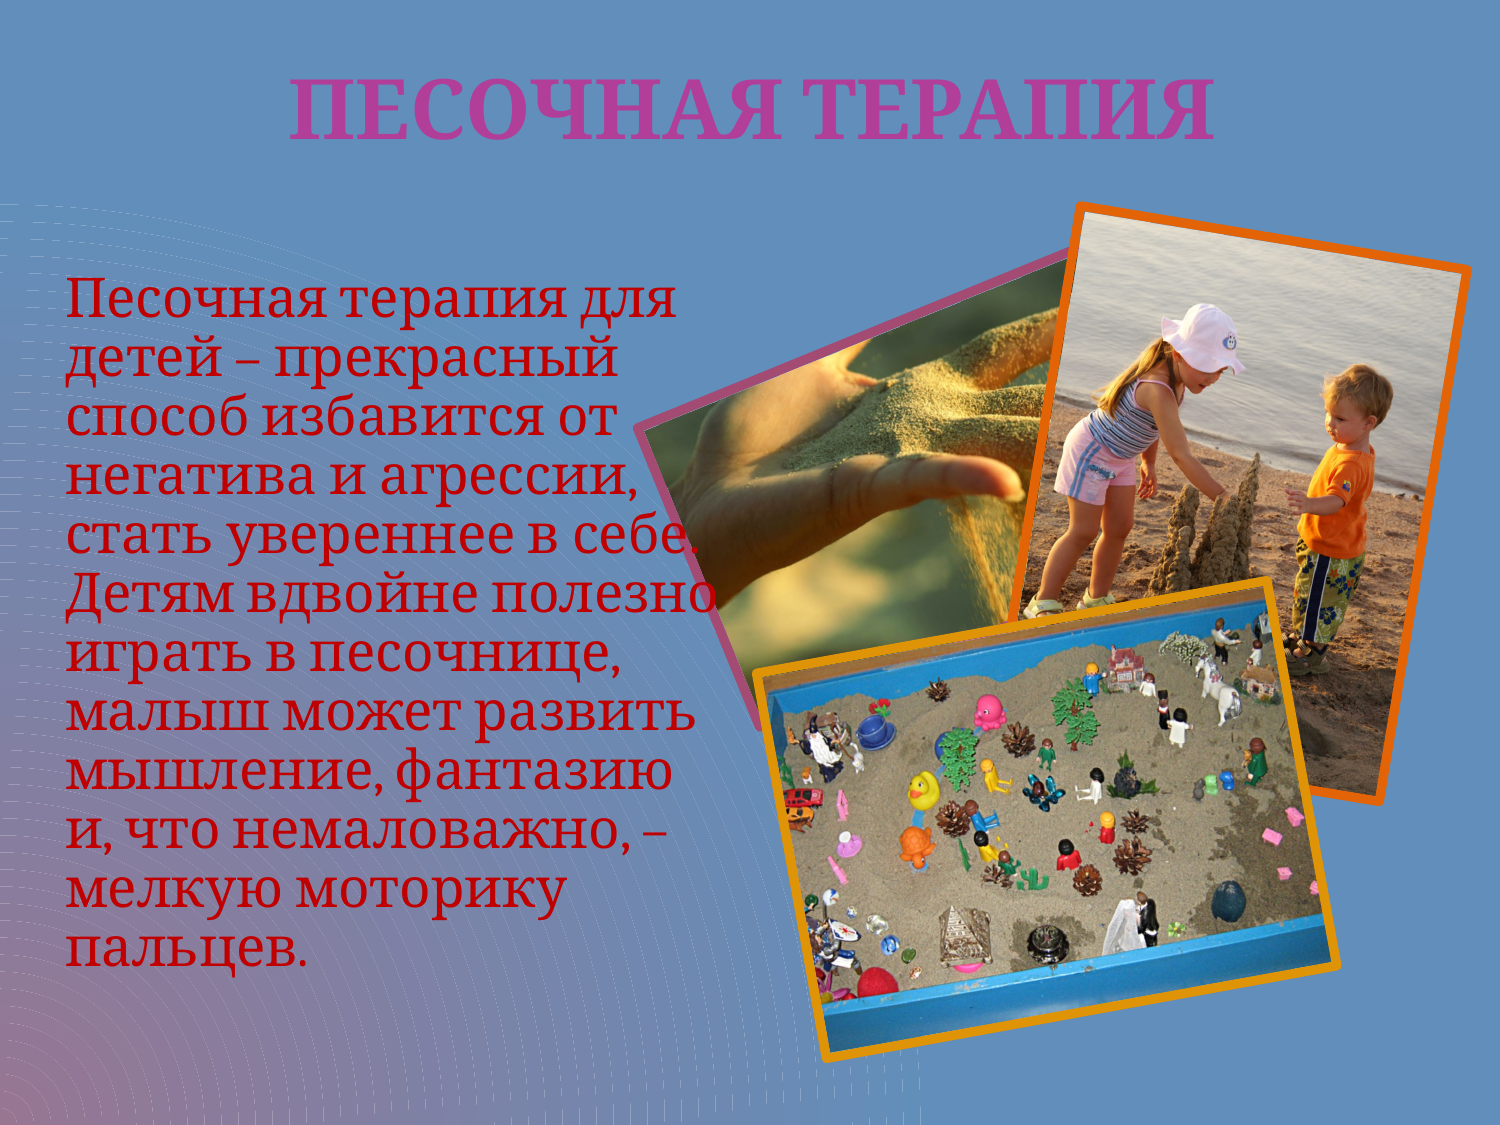

# Песочная терапия
Песочная терапия для детей – прекрасный способ избавится от негатива и агрессии, стать увереннее в себе. Детям вдвойне полезно играть в песочнице, малыш может развить мышление, фантазию и, что немаловажно, – мелкую моторику пальцев.